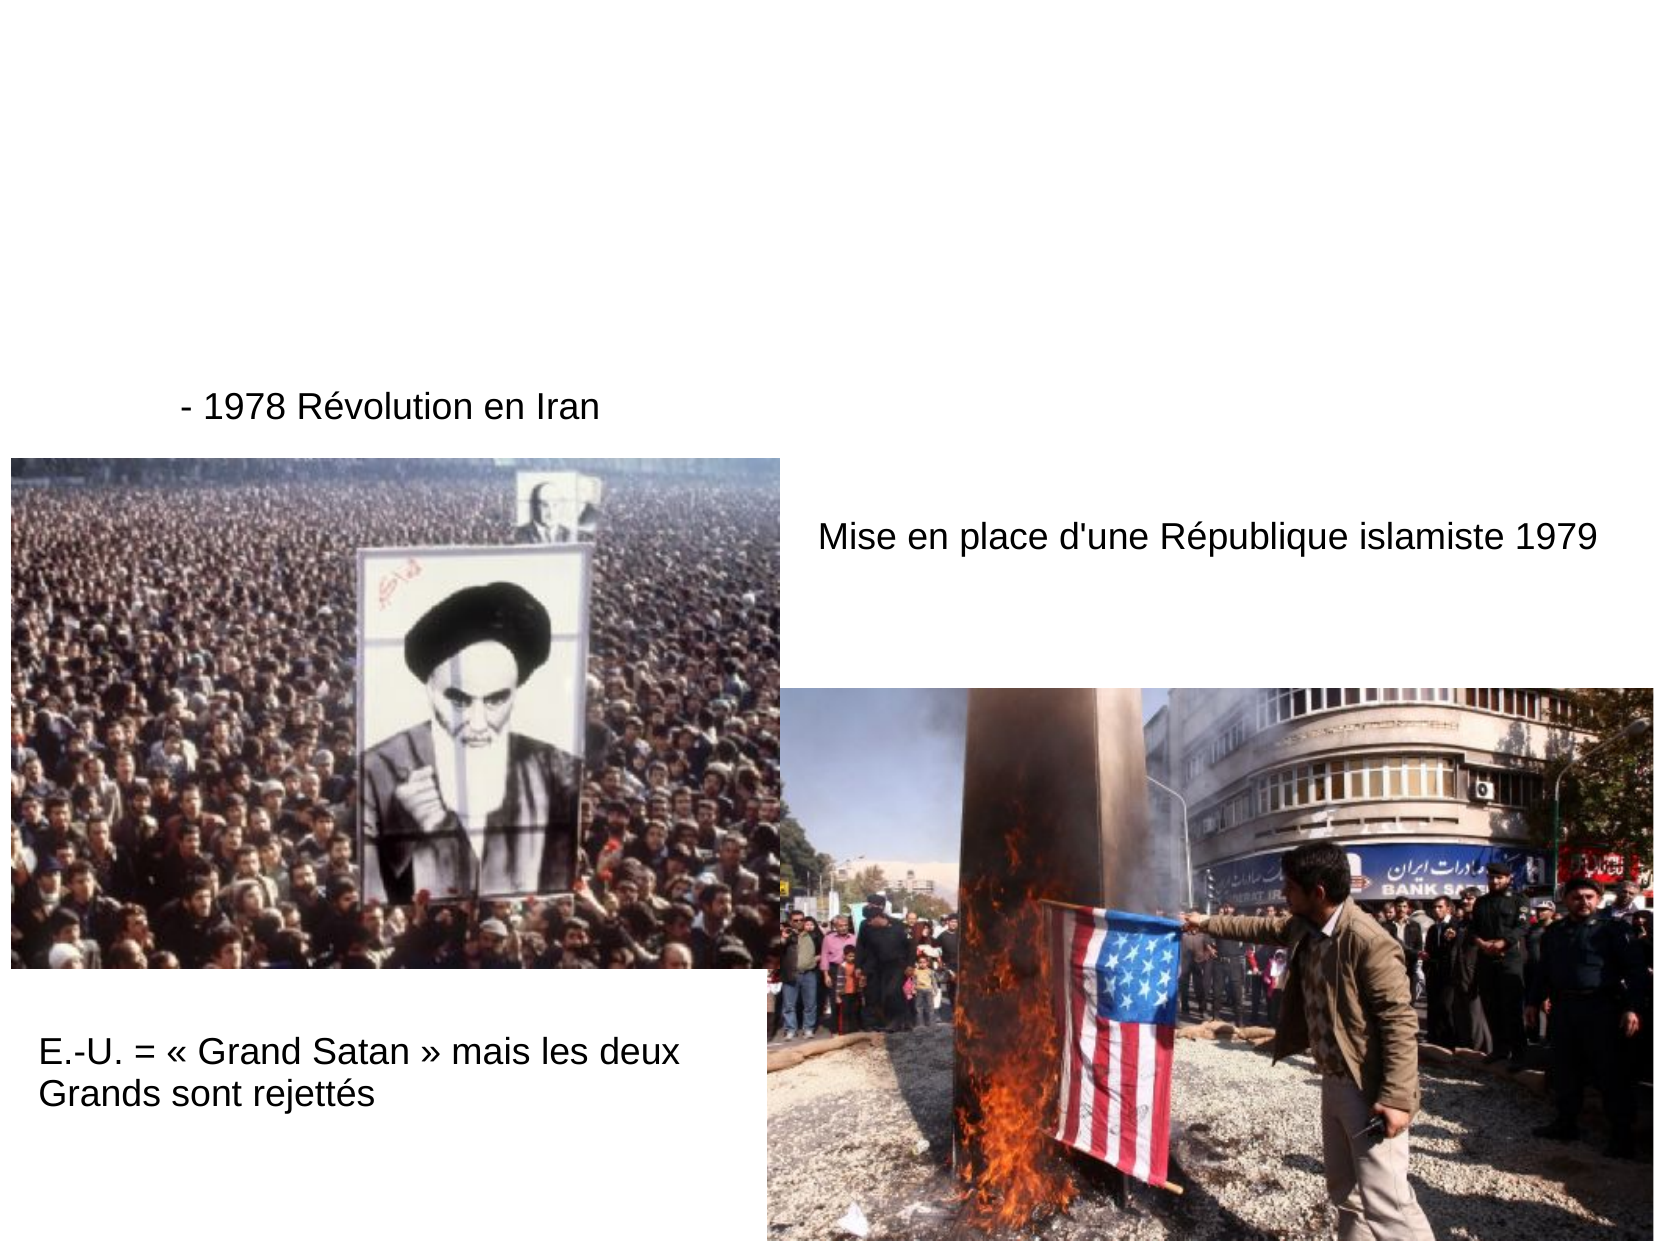

- 1978 Révolution en Iran
Mise en place d'une République islamiste 1979
E.-U. = « Grand Satan » mais les deux
Grands sont rejettés